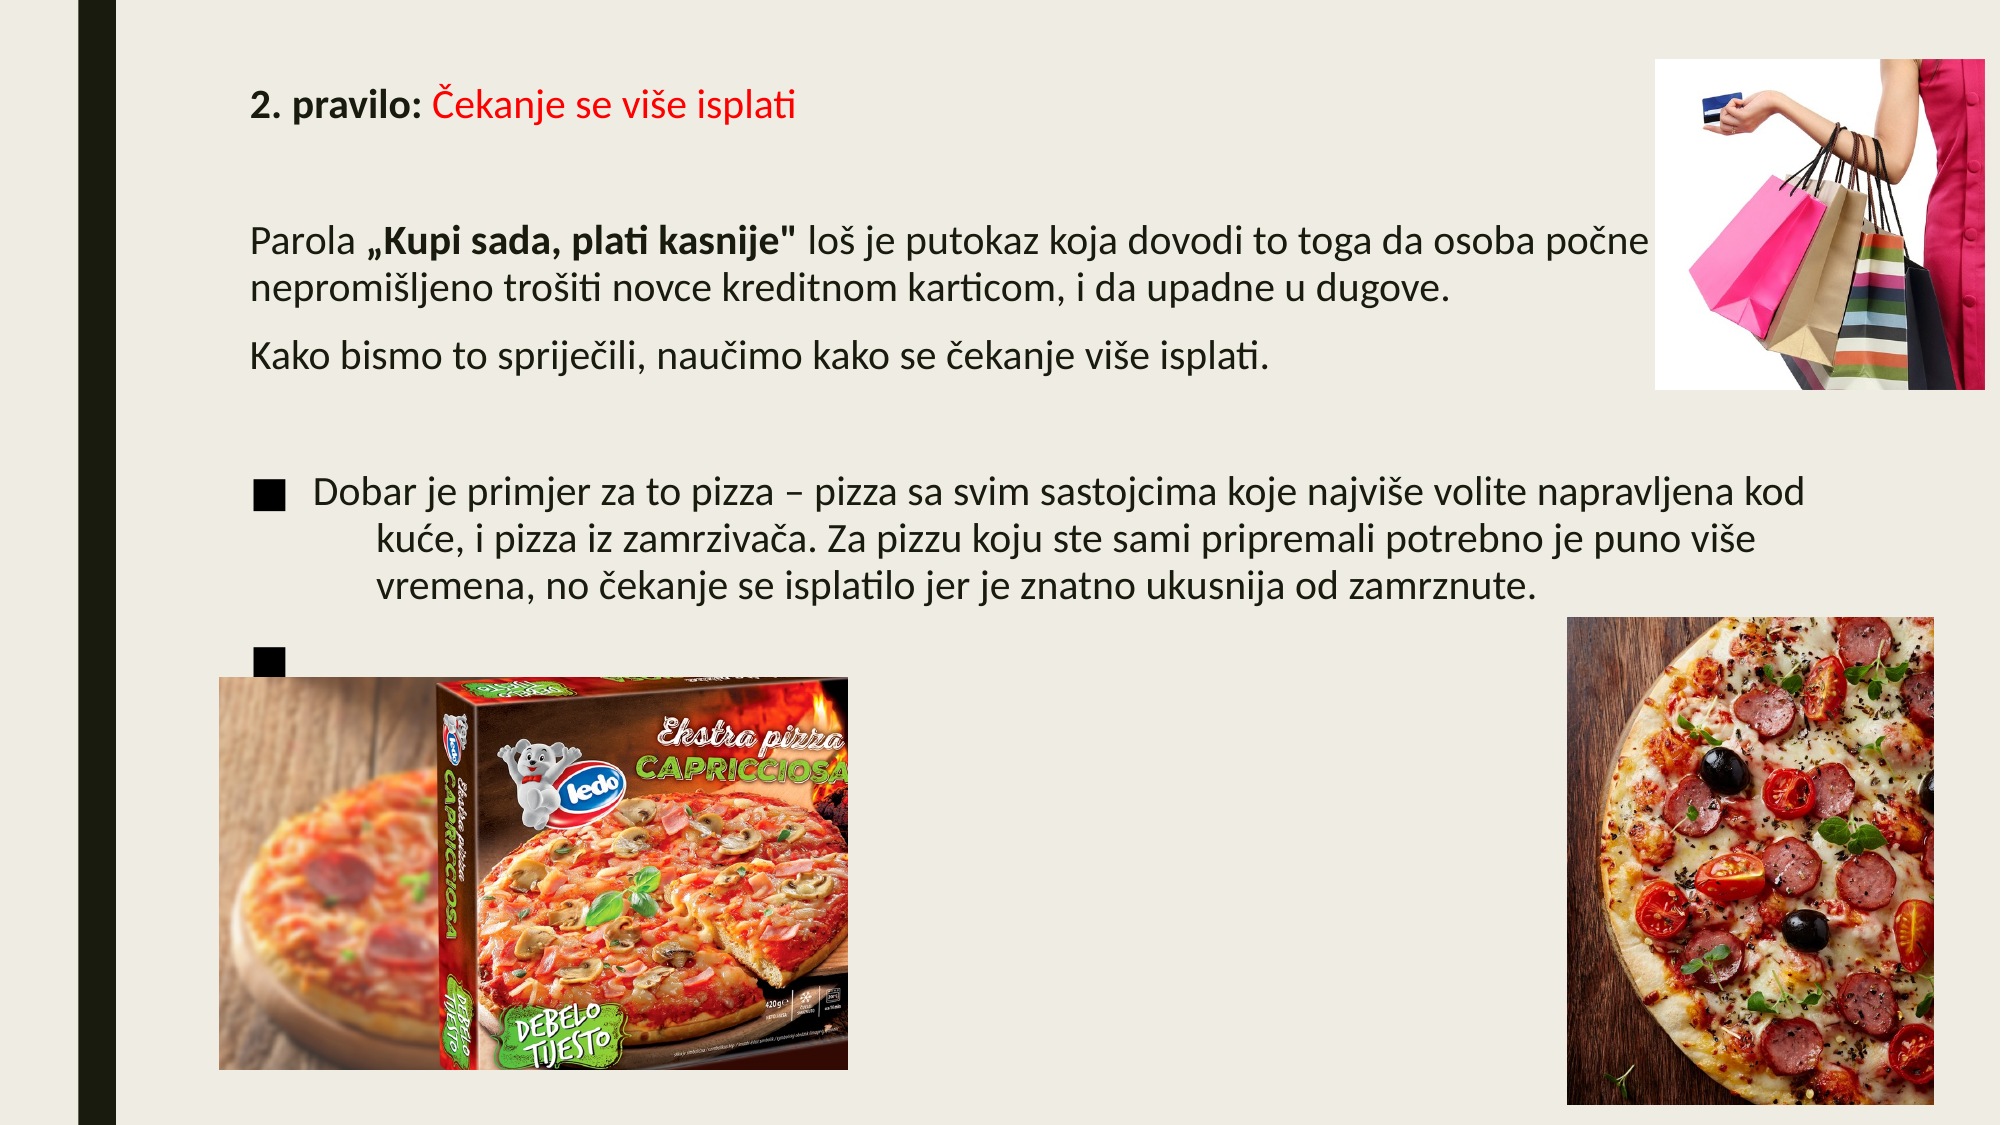

# 2. pravilo: Čekanje se više isplati
Parola „Kupi sada, plati kasnije" loš je putokaz koja dovodi to toga da osoba počne nepromišljeno trošiti novce kreditnom karticom, i da upadne u dugove.
Kako bismo to spriječili, naučimo kako se čekanje više isplati.
Dobar je primjer za to pizza – pizza sa svim sastojcima koje najviše volite napravljena kod kuće, i pizza iz zamrzivača. Za pizzu koju ste sami pripremali potrebno je puno više vremena, no čekanje se isplatilo jer je znatno ukusnija od zamrznute.